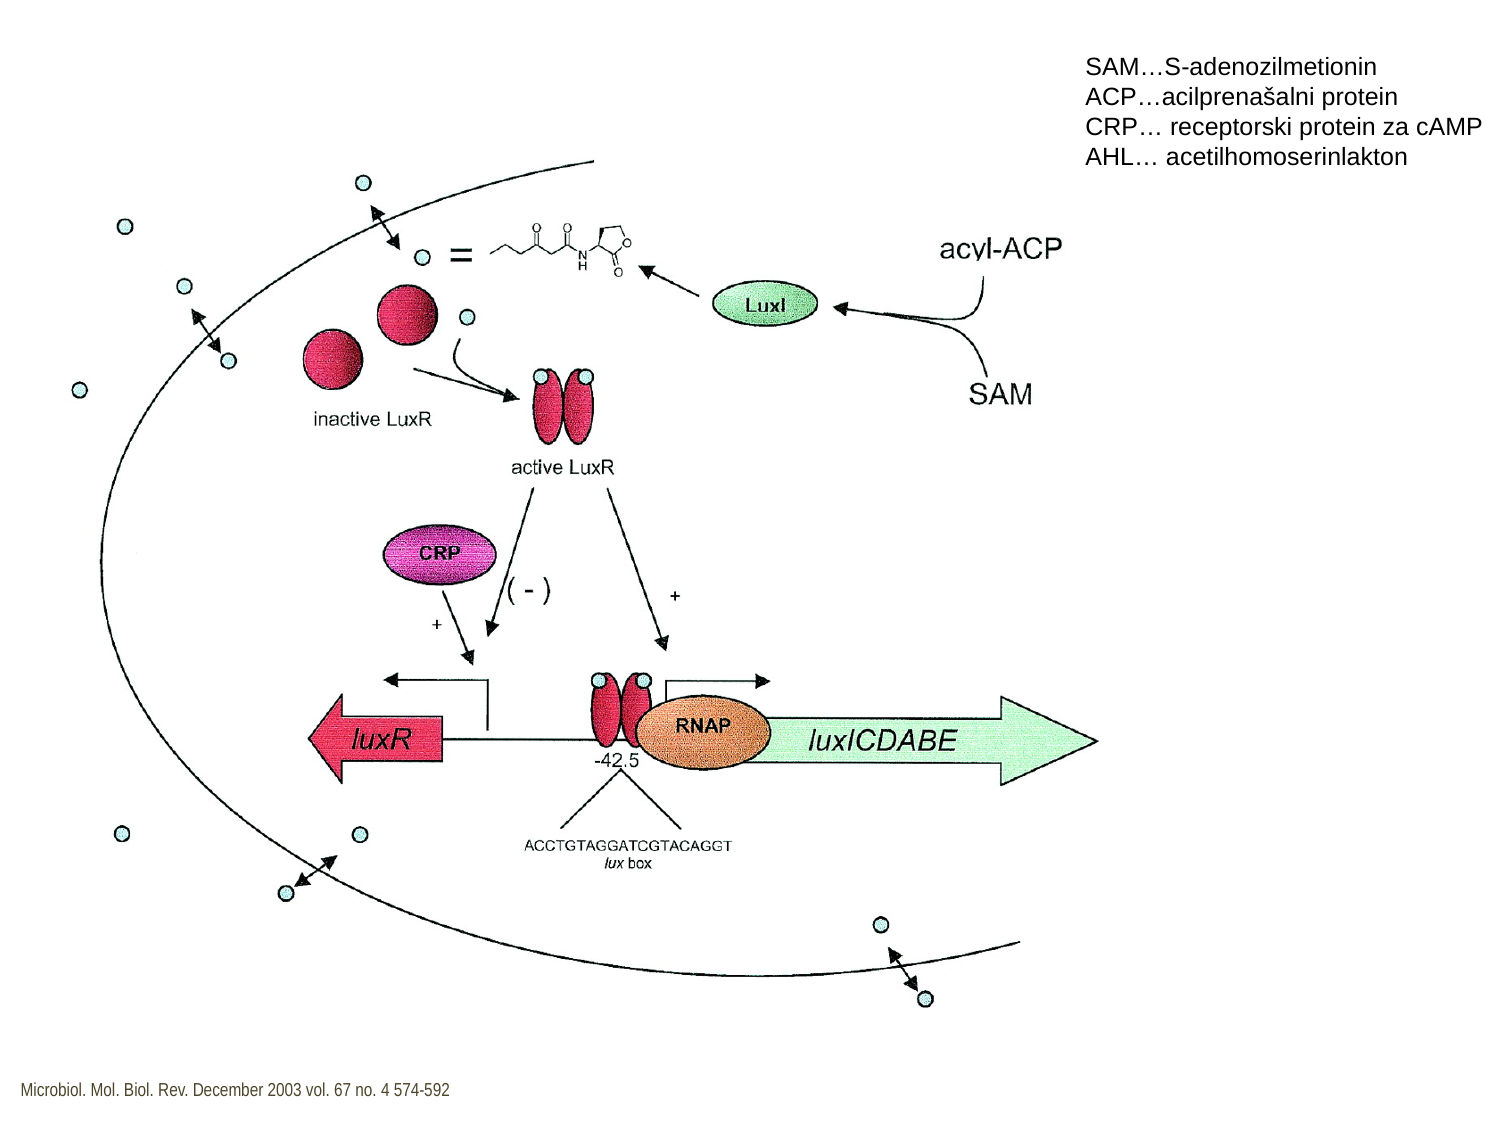

SAM…S-adenozilmetionin
ACP…acilprenašalni protein
CRP… receptorski protein za cAMP
AHL… acetilhomoserinlakton
Microbiol. Mol. Biol. Rev. December 2003 vol. 67 no. 4 574-592